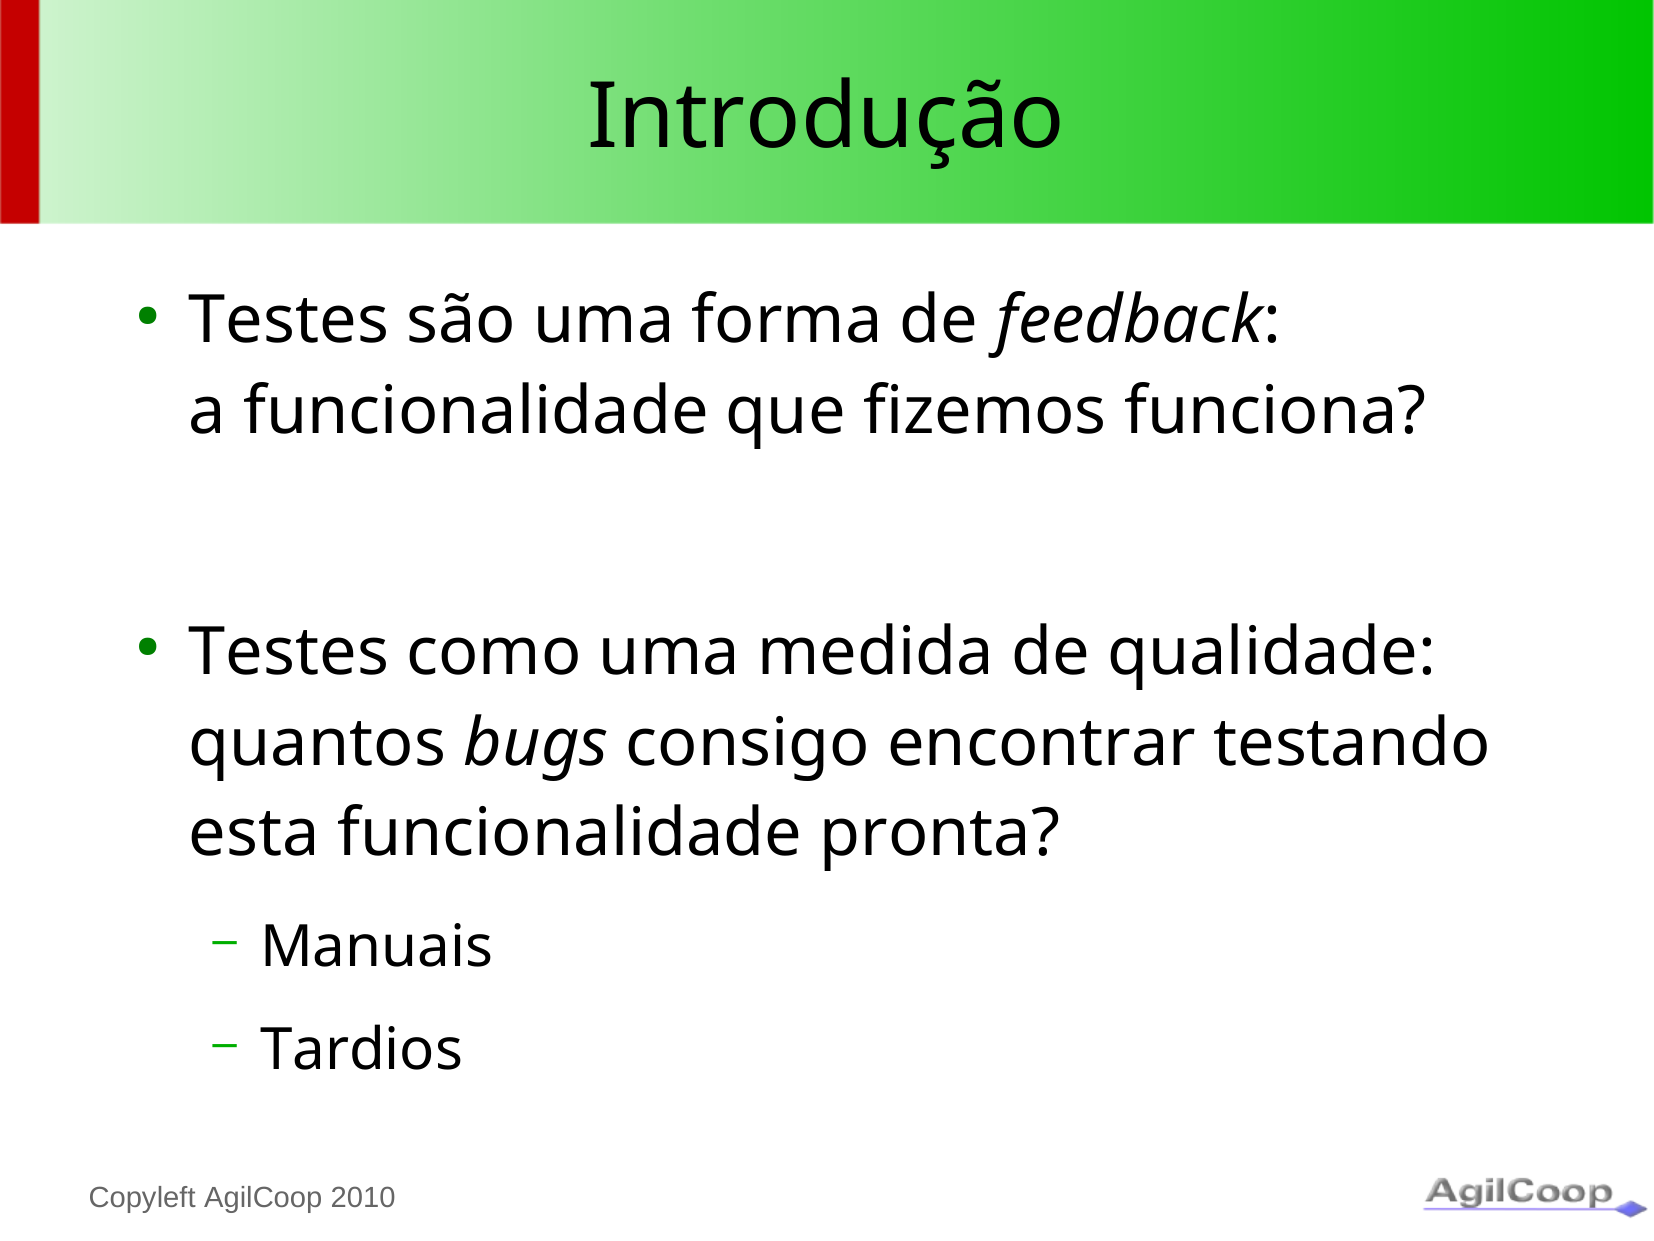

# Introdução
Testes são uma forma de feedback:
a funcionalidade que fizemos funciona?
Testes como uma medida de qualidade:
quantos bugs consigo encontrar testando esta funcionalidade pronta?
Manuais
Tardios
Copyleft AgilCoop 2010